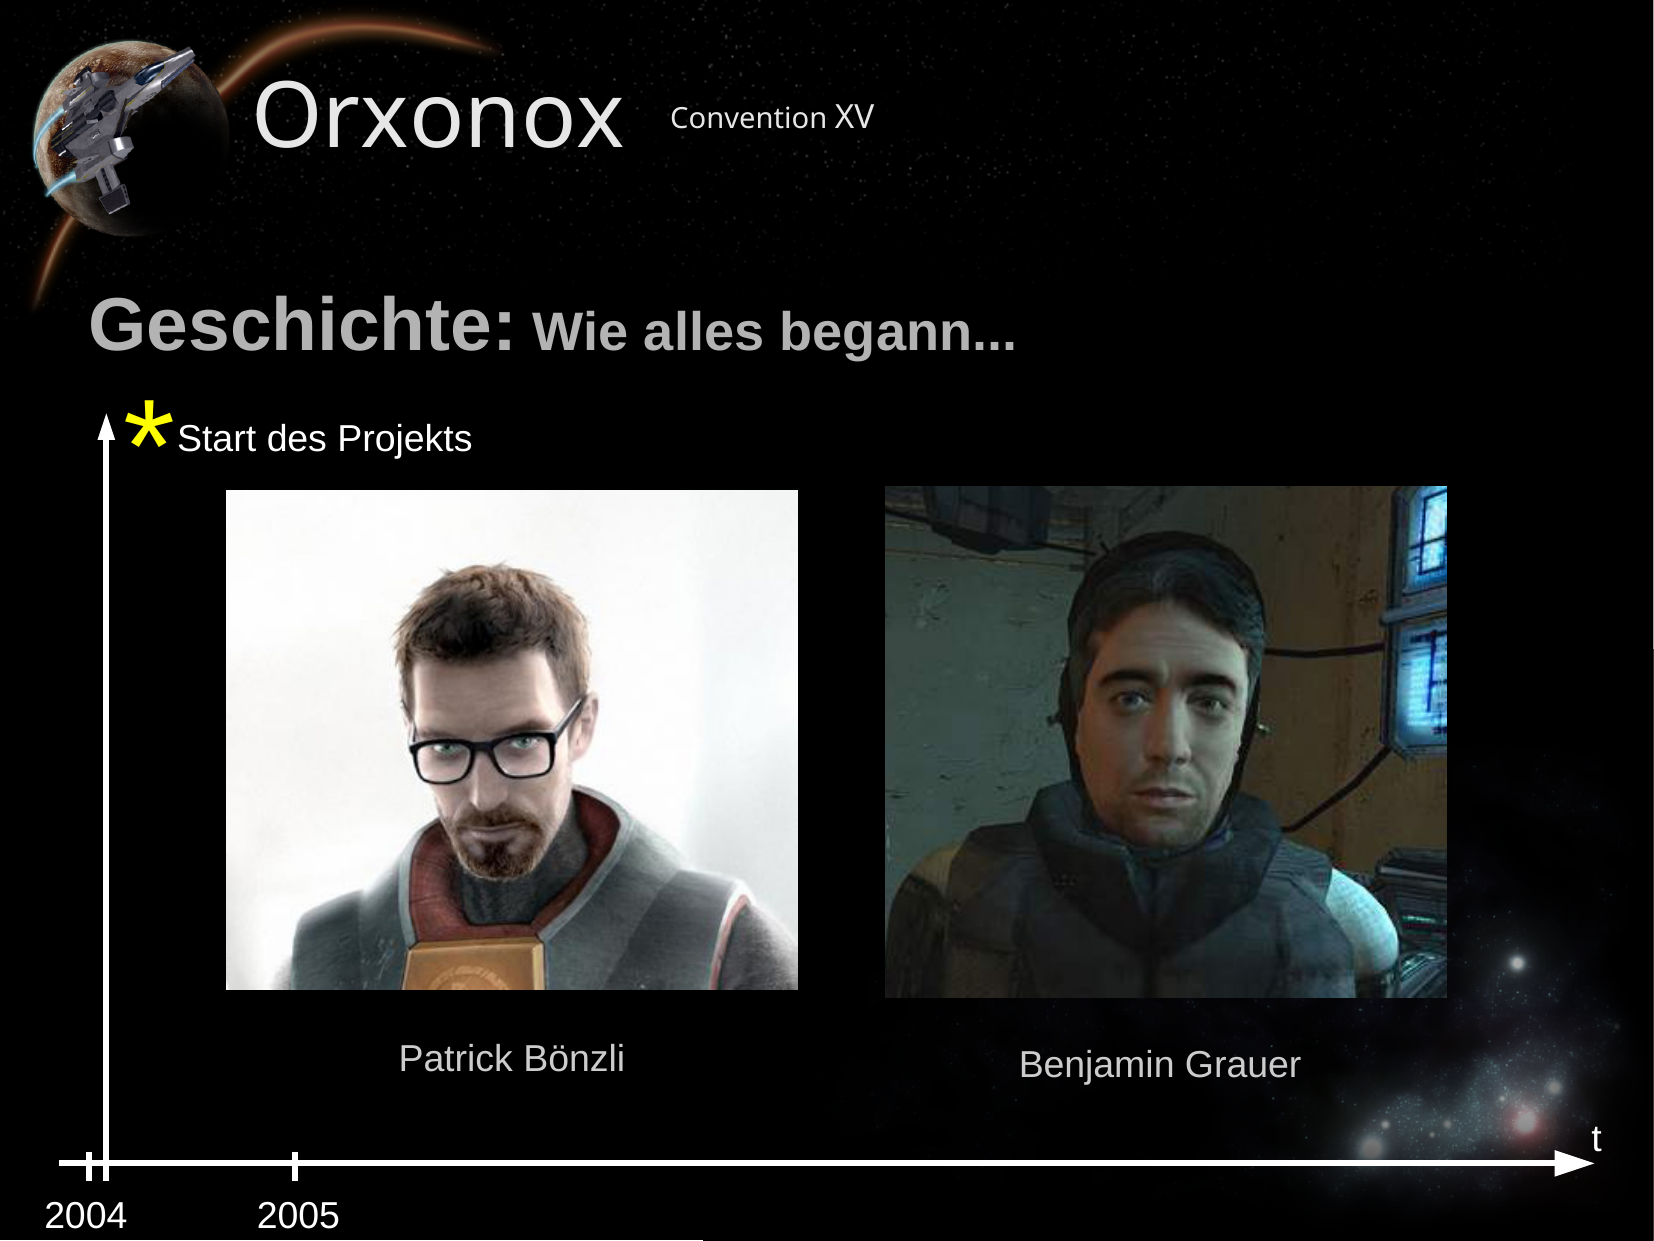

# Geschichte: Wie alles begann...
*
Start des Projekts
Patrick Bönzli
Benjamin Grauer
t
2004
2005